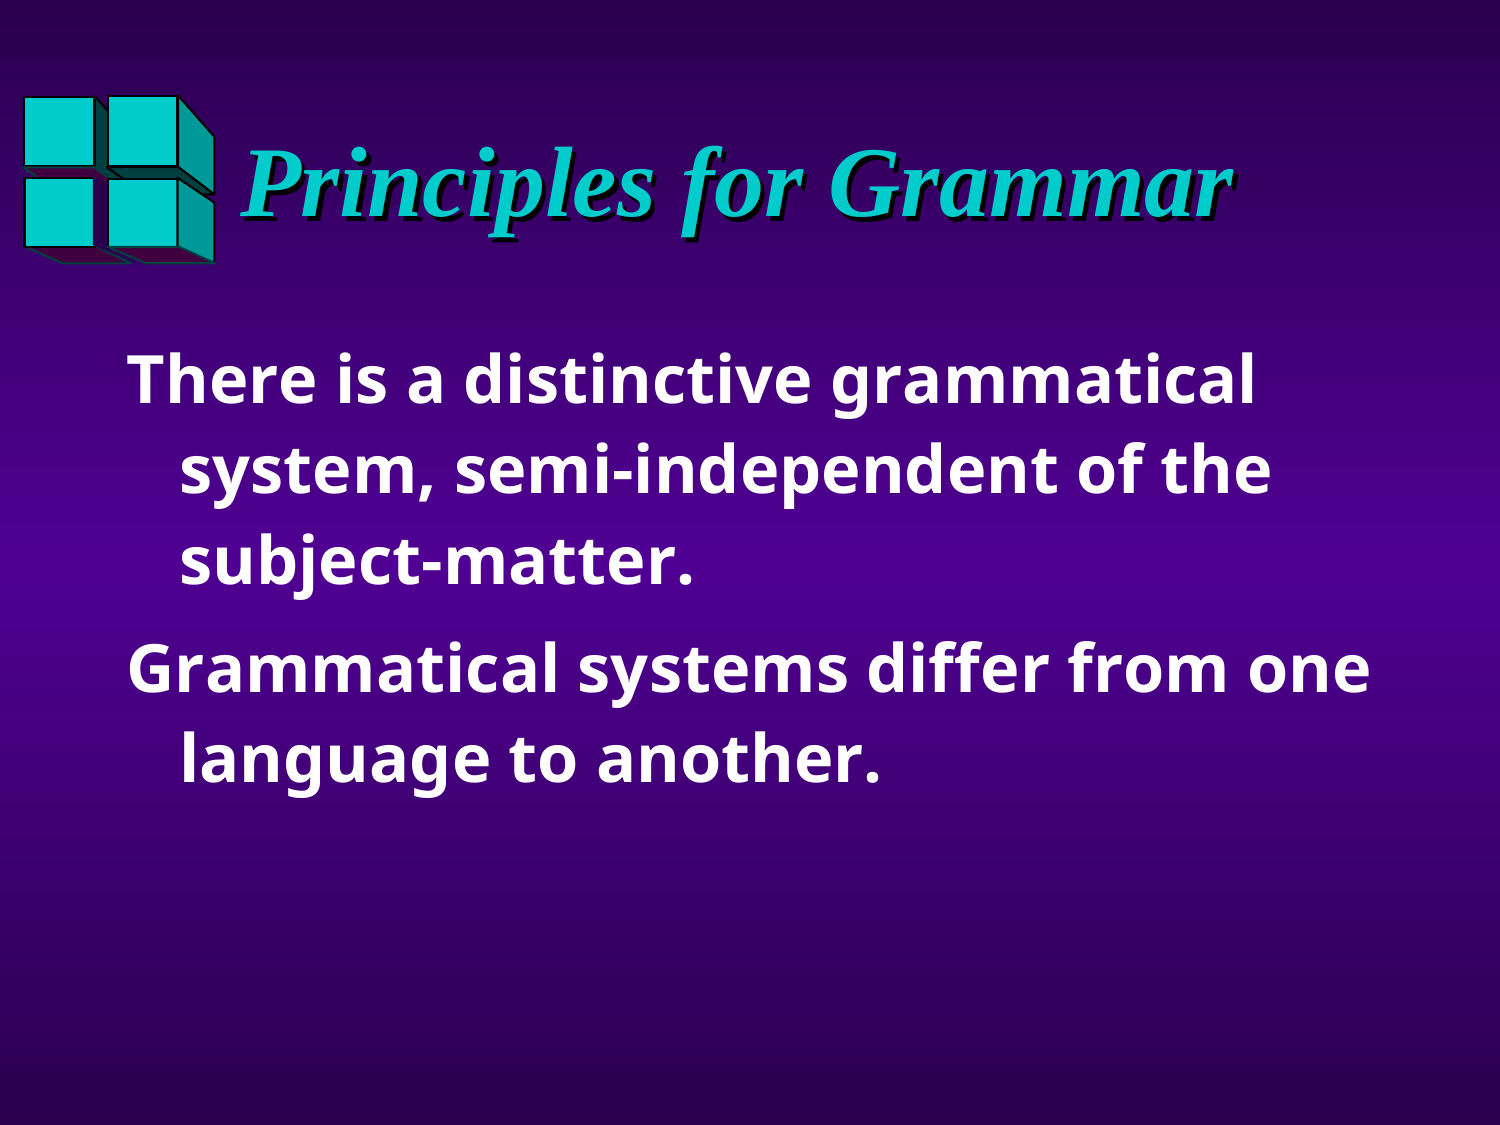

# Principles for Grammar
There is a distinctive grammatical system, semi-independent of the subject-matter.
Grammatical systems differ from one language to another.